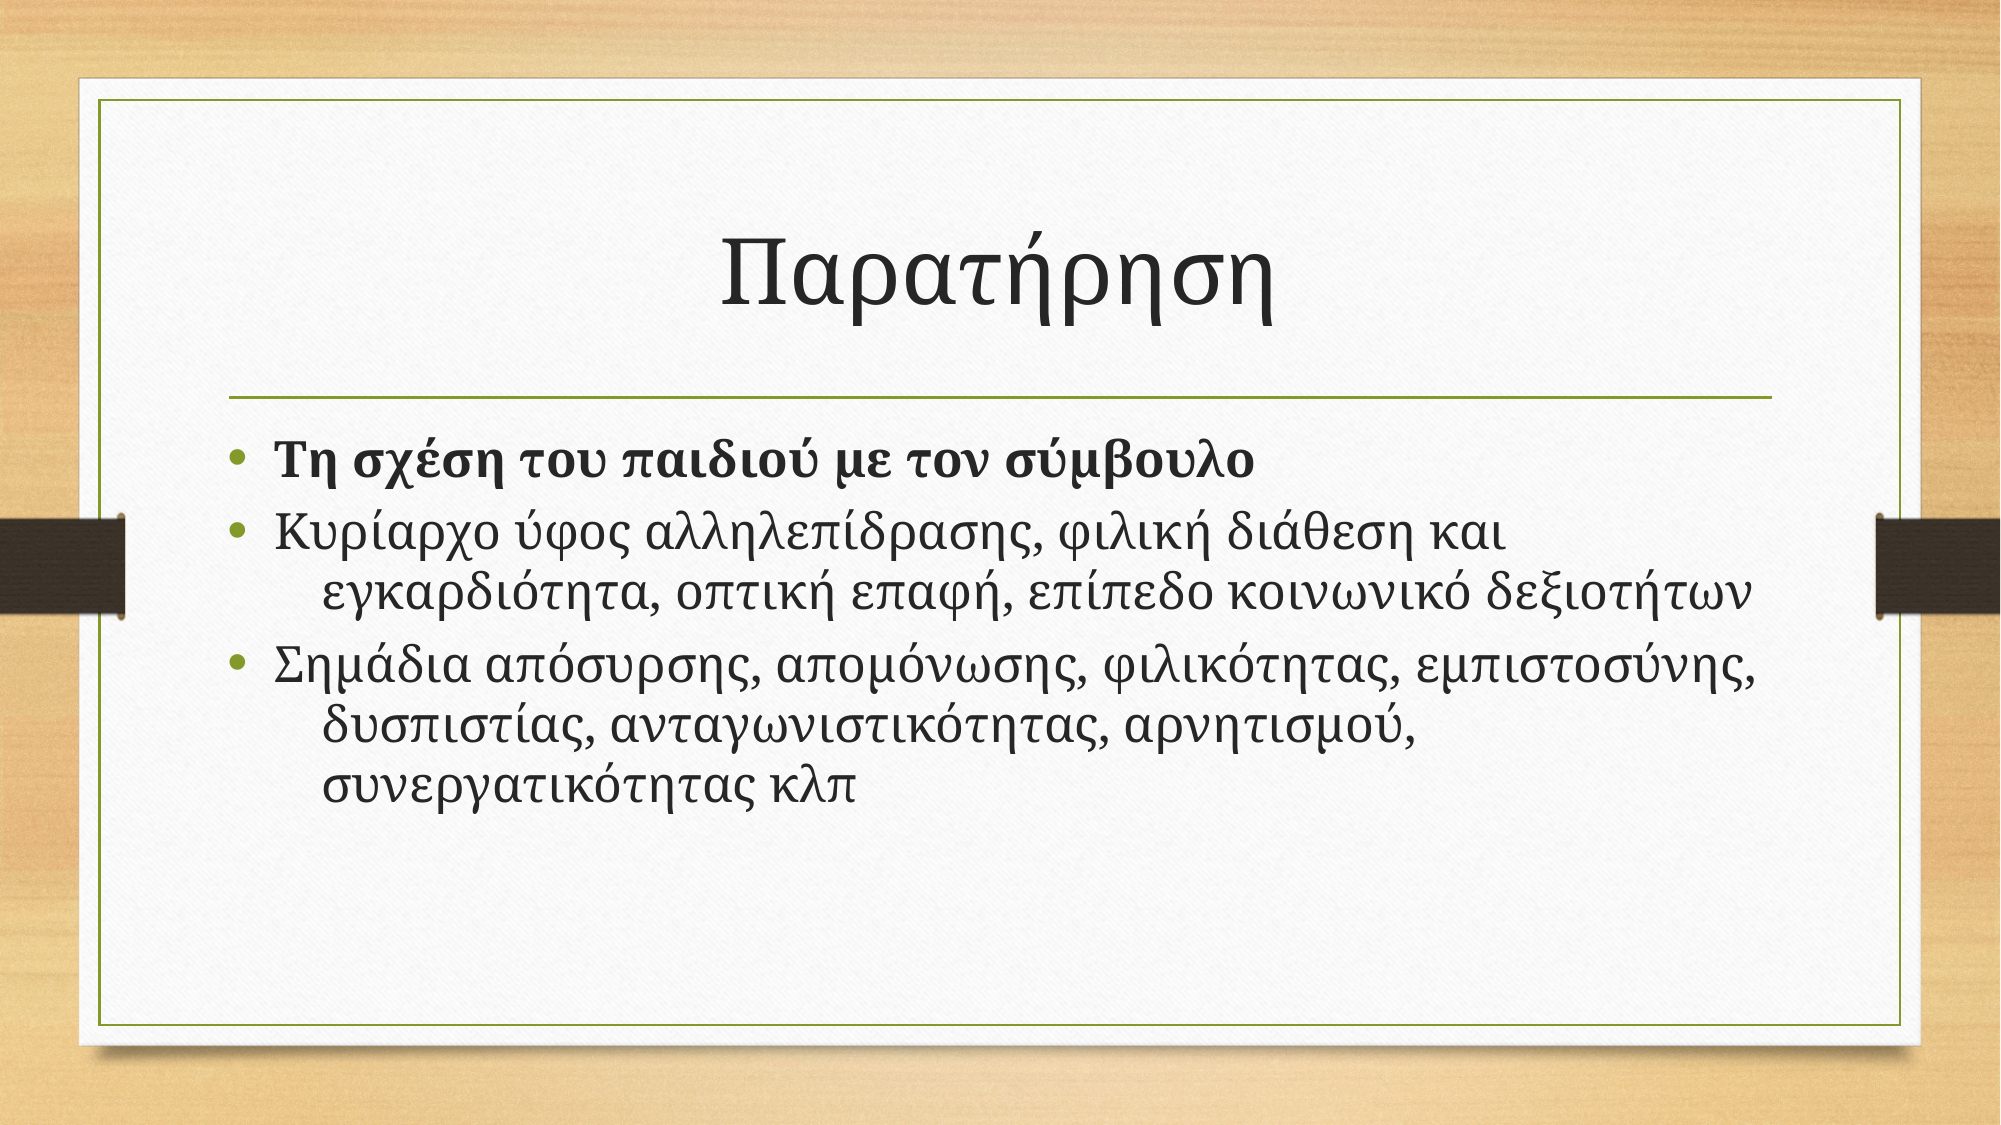

# Παρατήρηση
Τη σχέση του παιδιού με τον σύμβουλο
Κυρίαρχο ύφος αλληλεπίδρασης, φιλική διάθεση και εγκαρδιότητα, οπτική επαφή, επίπεδο κοινωνικό δεξιοτήτων
Σημάδια απόσυρσης, απομόνωσης, φιλικότητας, εμπιστοσύνης, δυσπιστίας, ανταγωνιστικότητας, αρνητισμού, συνεργατικότητας κλπ